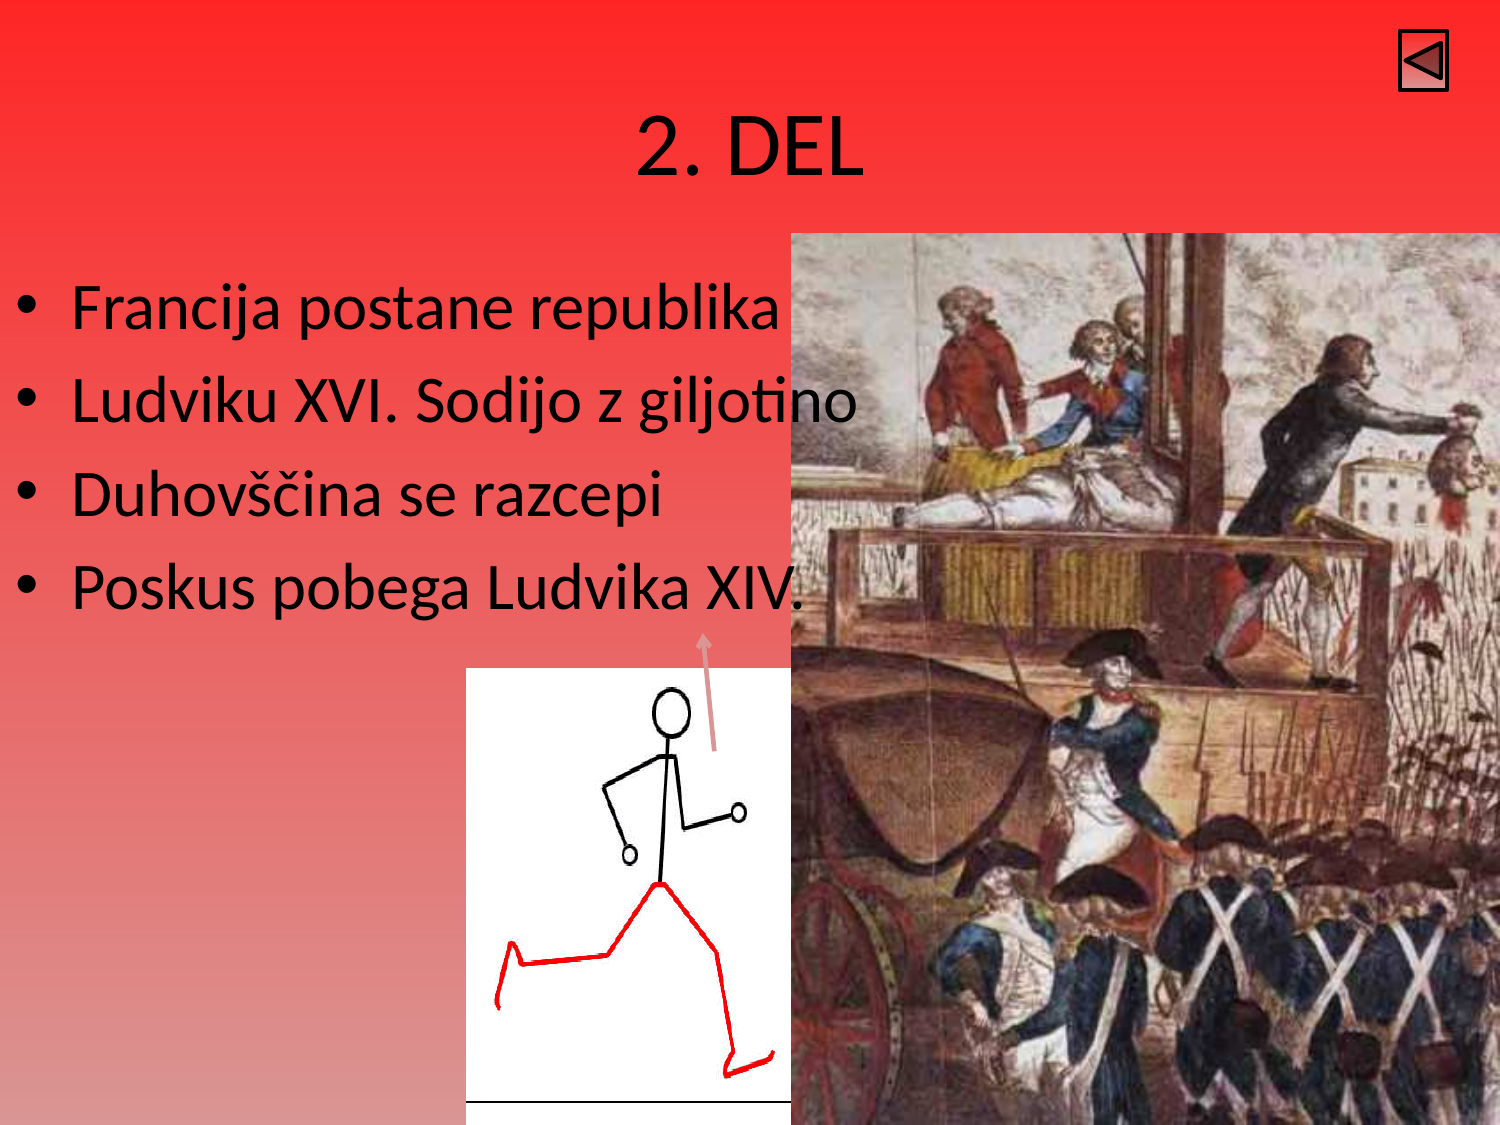

# 2. DEL
Francija postane republika
Ludviku XVI. Sodijo z giljotino
Duhovščina se razcepi
Poskus pobega Ludvika XIV.